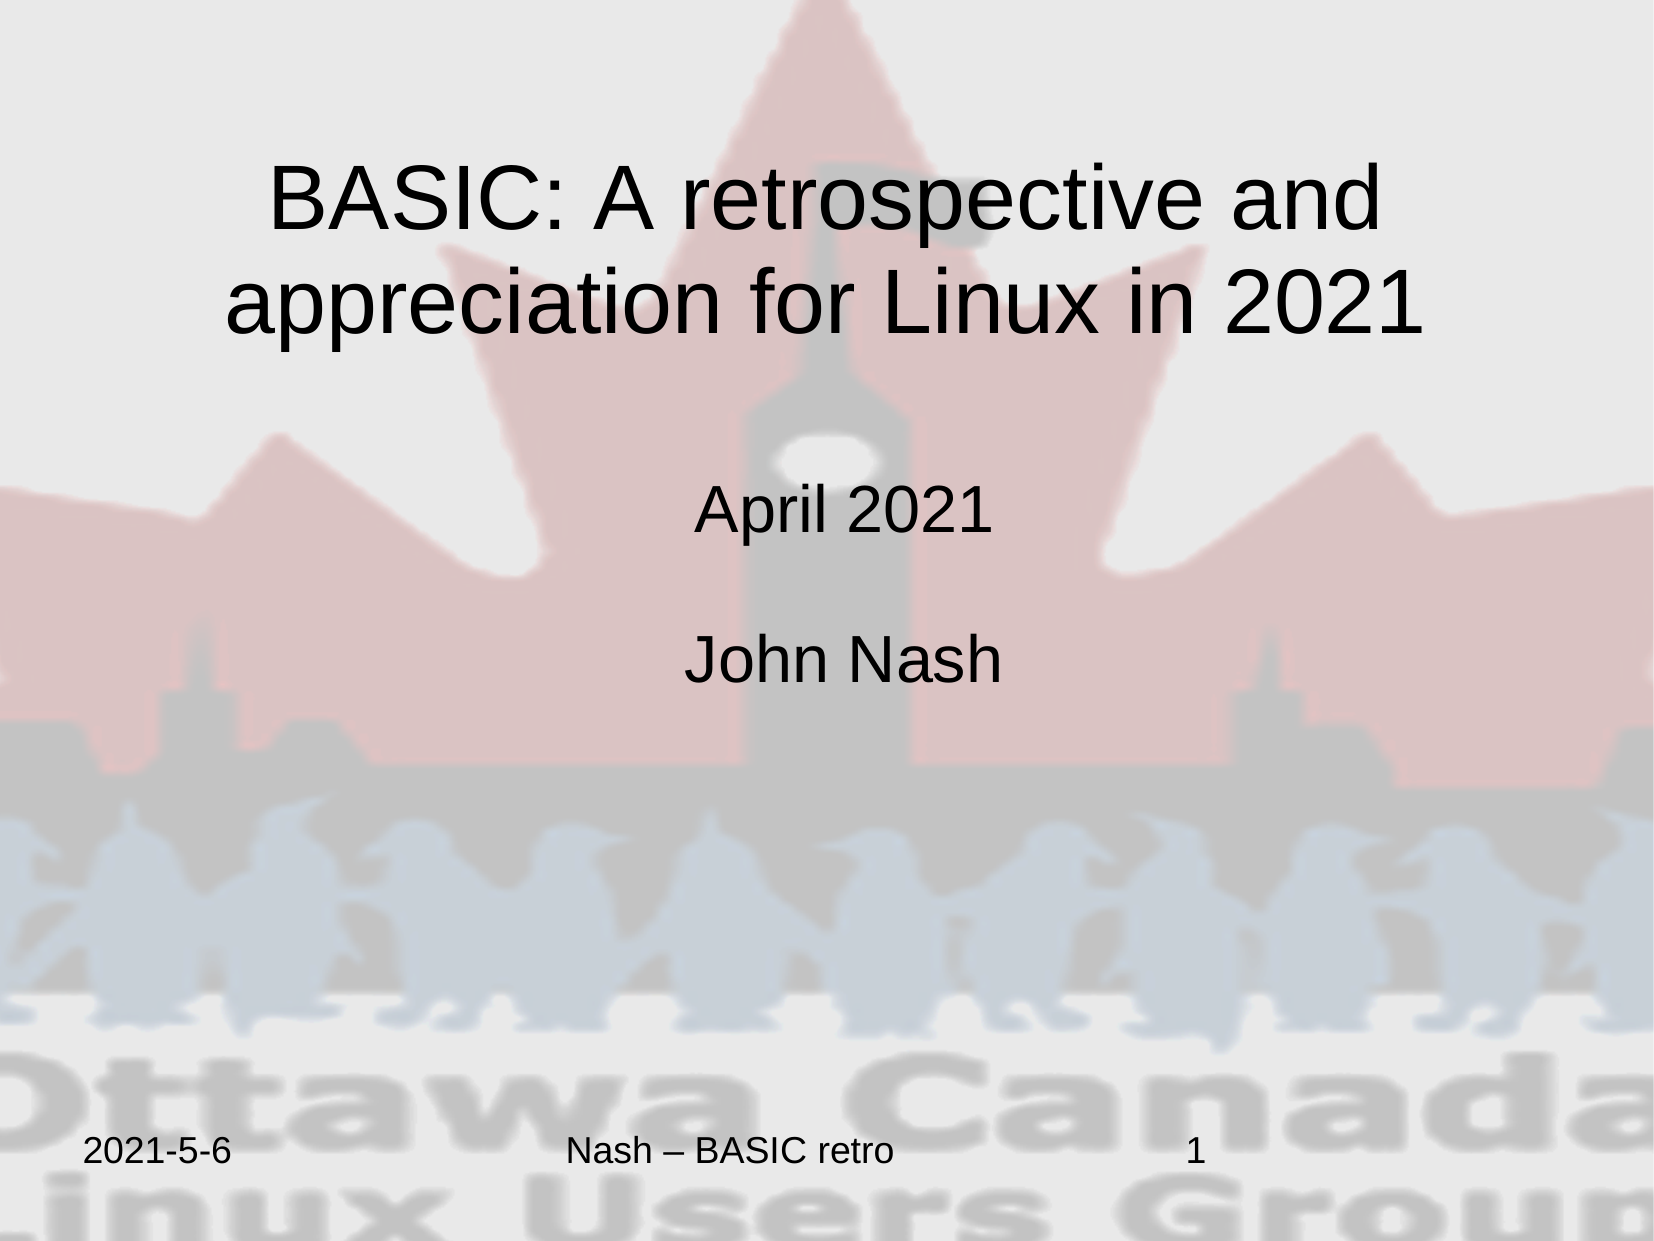

# BASIC: A retrospective and appreciation for Linux in 2021
April 2021
John Nash
1